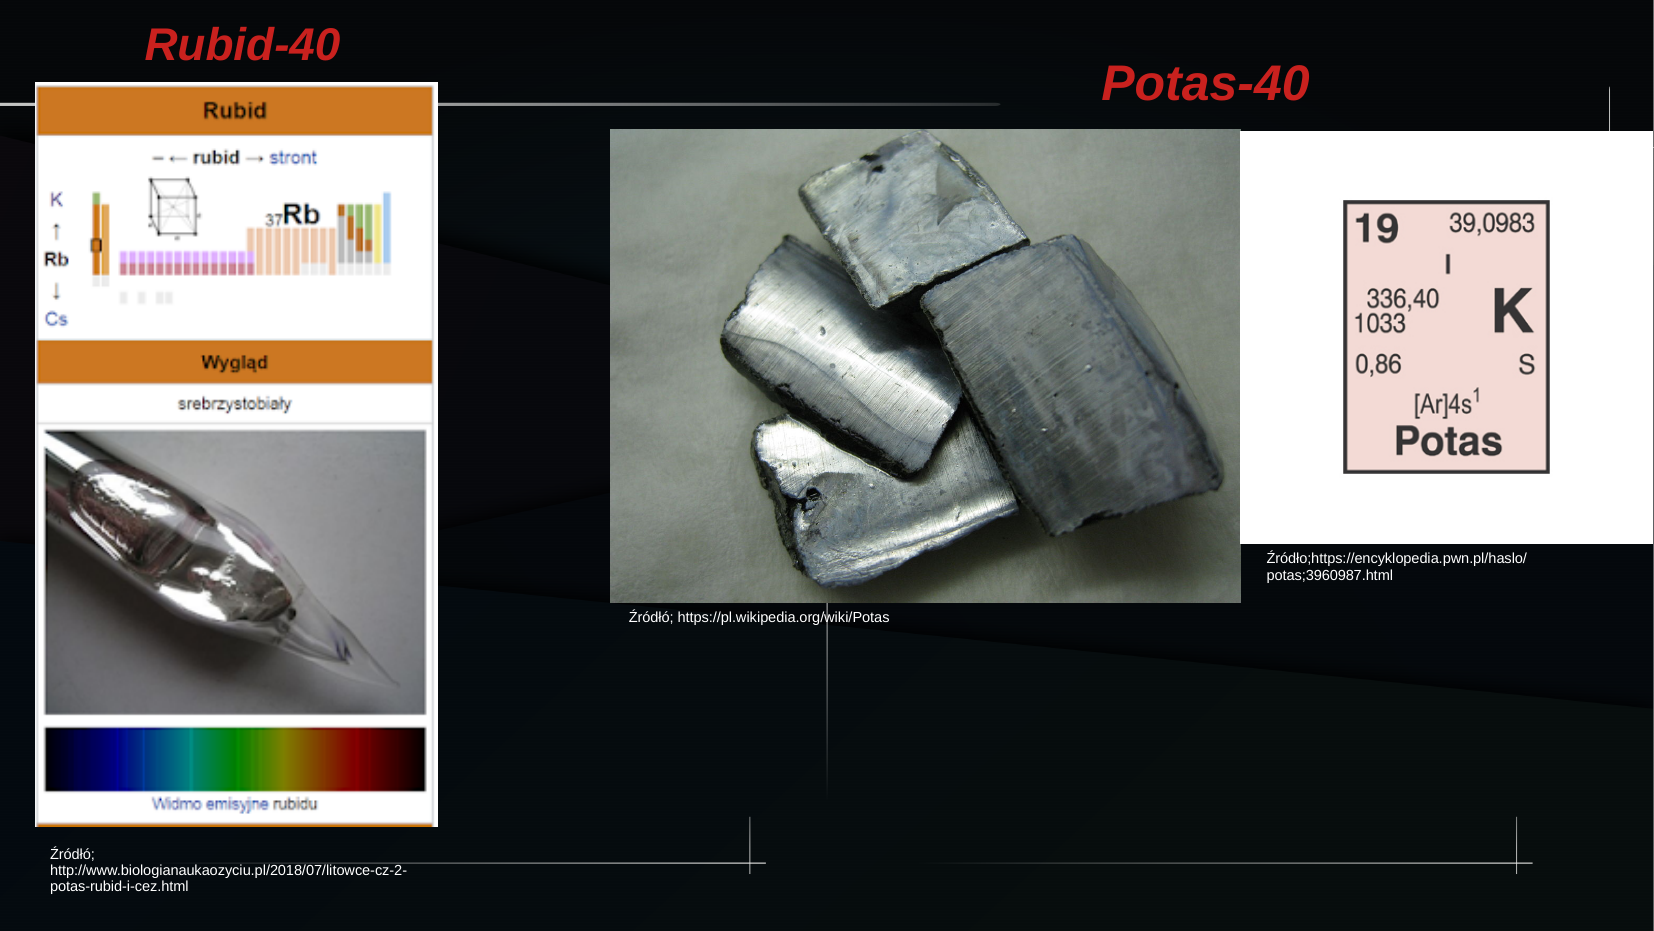

Rubid-40
Potas-40
Źródło;https://encyklopedia.pwn.pl/haslo/potas;3960987.html
Źródłó; https://pl.wikipedia.org/wiki/Potas
Źródłó; http://www.biologianaukaozyciu.pl/2018/07/litowce-cz-2-potas-rubid-i-cez.html